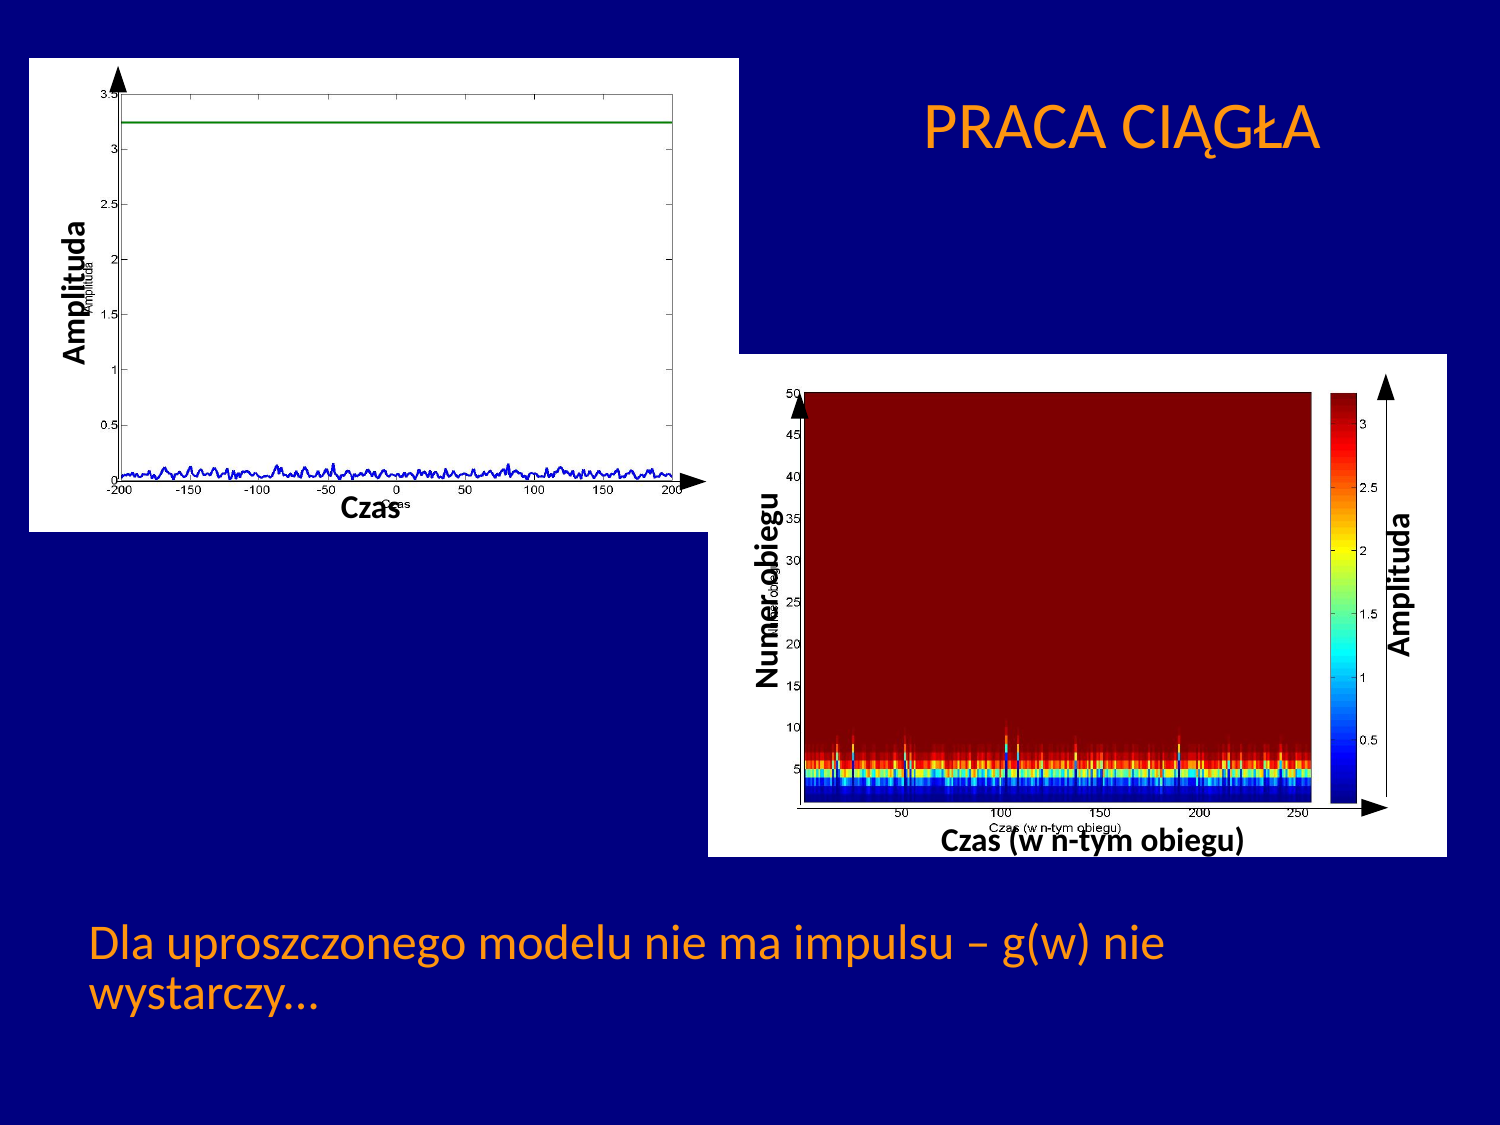

PRACA CIĄGŁA
Amplituda
Czas
Amplituda
Numer obiegu
Czas (w n-tym obiegu)
# Dla uproszczonego modelu nie ma impulsu – g(w) nie wystarczy...